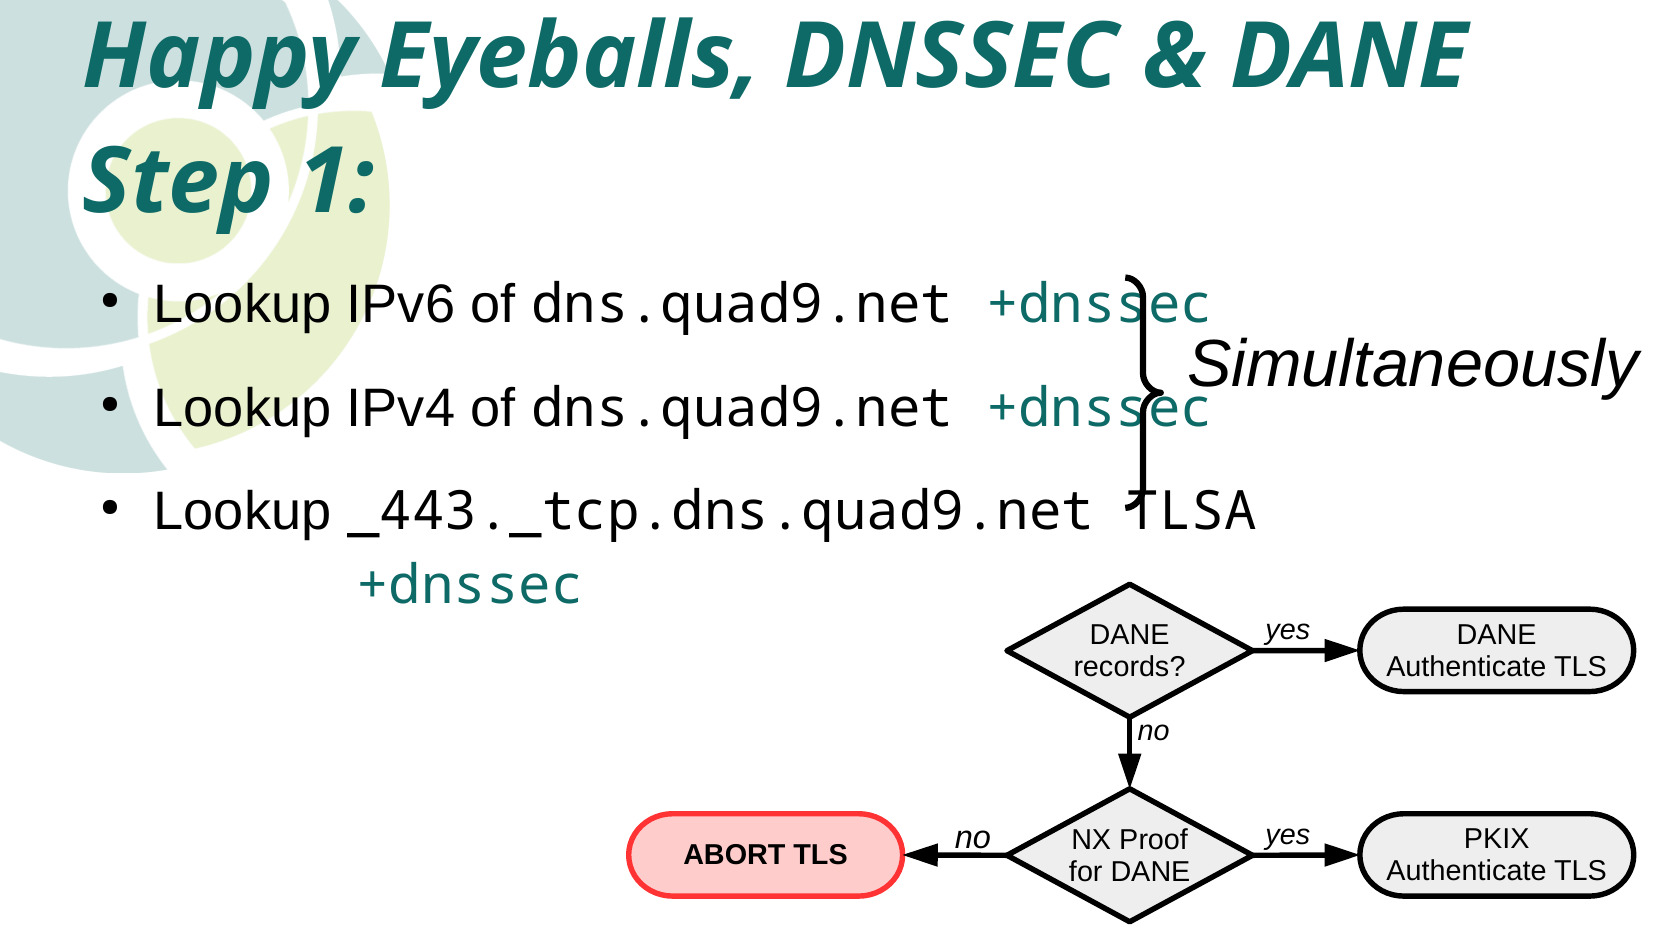

# Happy Eyeballs, DNSSEC & DANE Step 1:
Lookup IPv6 of dns.quad9.net +dnssec
Lookup IPv4 of dns.quad9.net +dnssec
Lookup _443._tcp.dns.quad9.net TLSA
		 +dnssec
Simultaneously